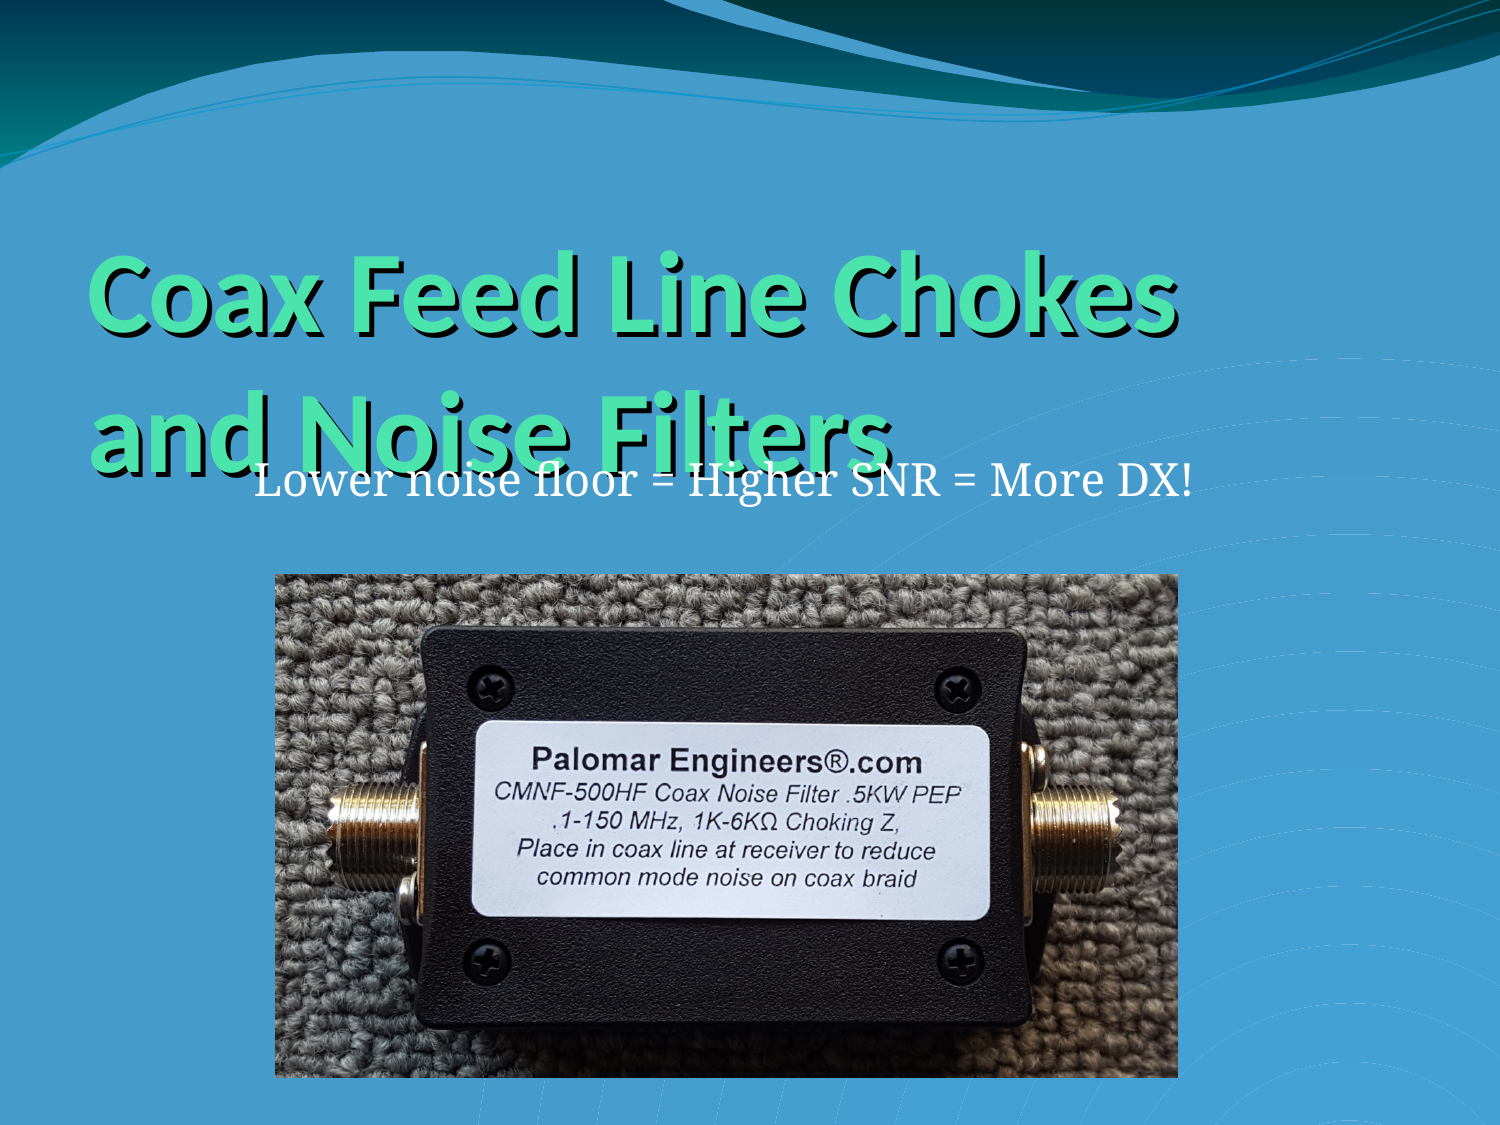

# Coax Feed Line Chokes and Noise Filters
Lower noise floor = Higher SNR = More DX!